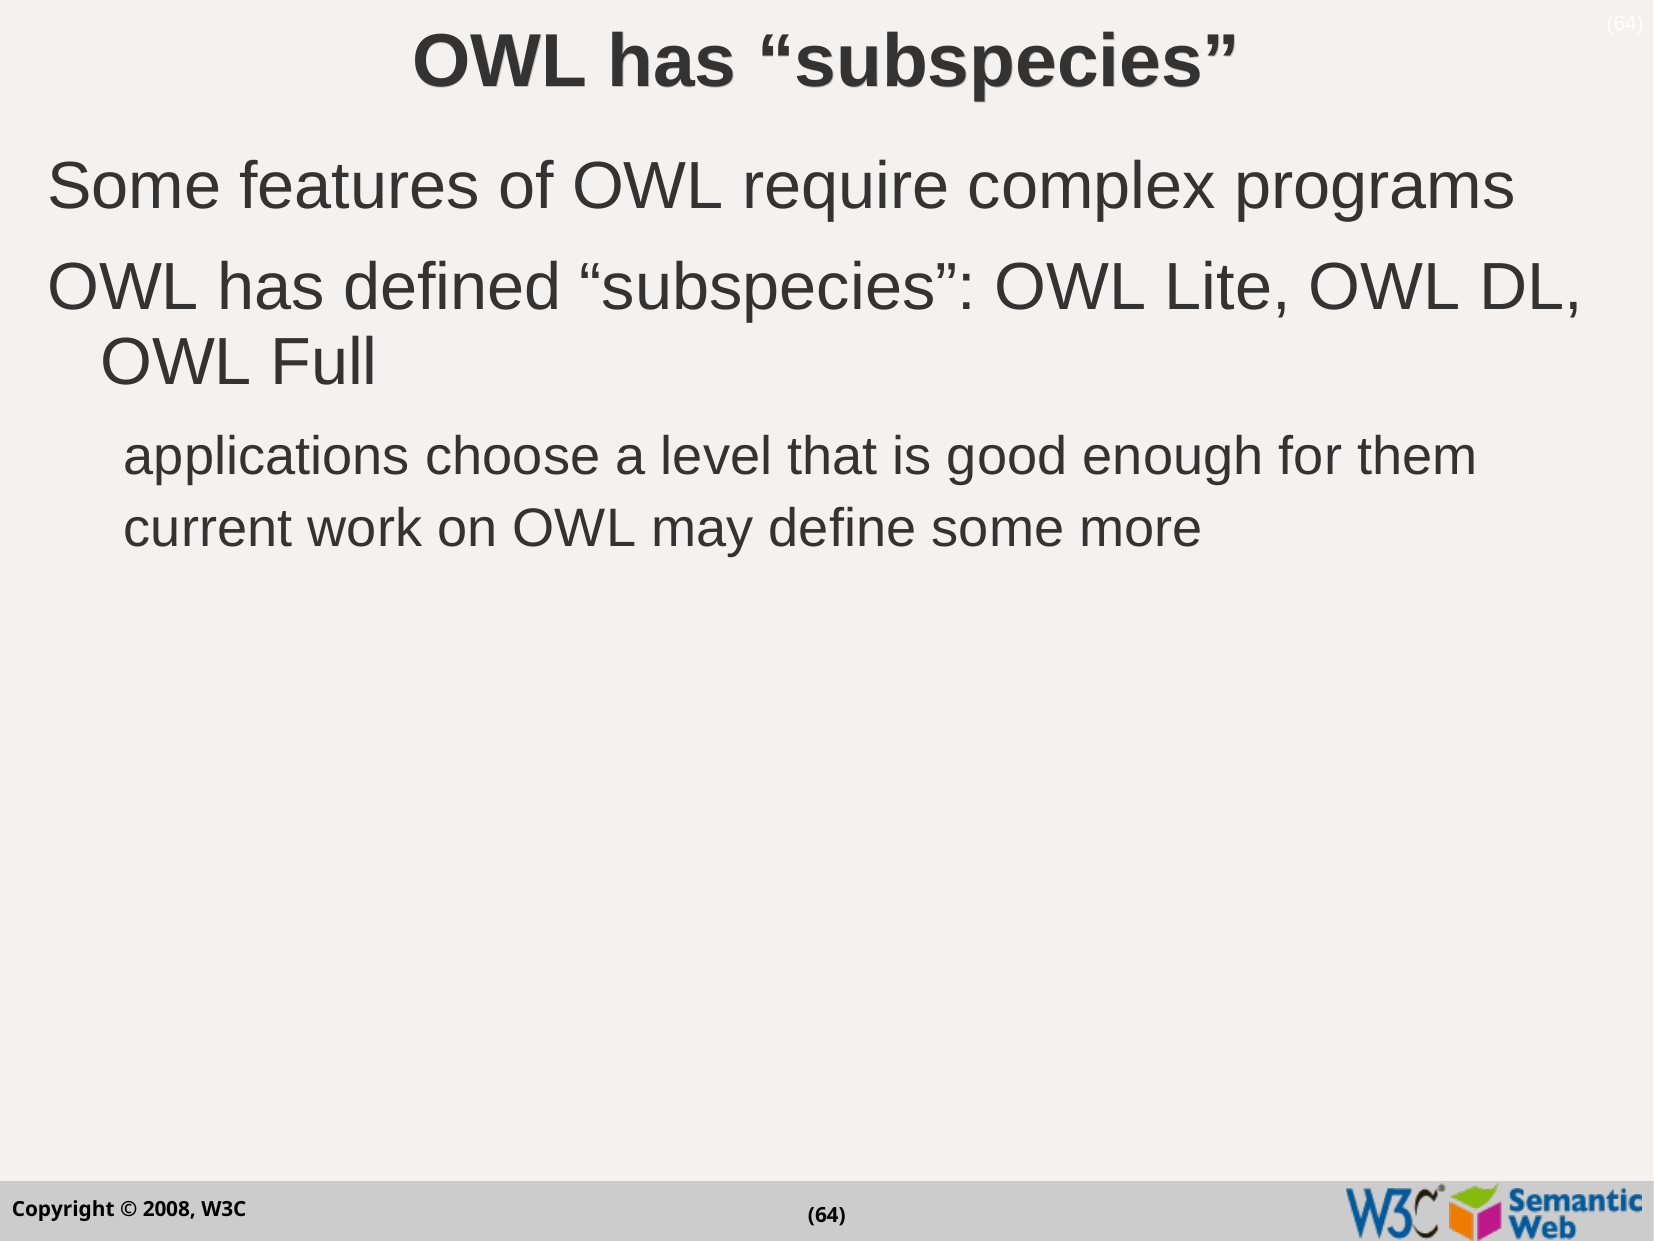

# OWL has “subspecies”
Some features of OWL require complex programs
OWL has defined “subspecies”: OWL Lite, OWL DL, OWL Full
applications choose a level that is good enough for them
current work on OWL may define some more